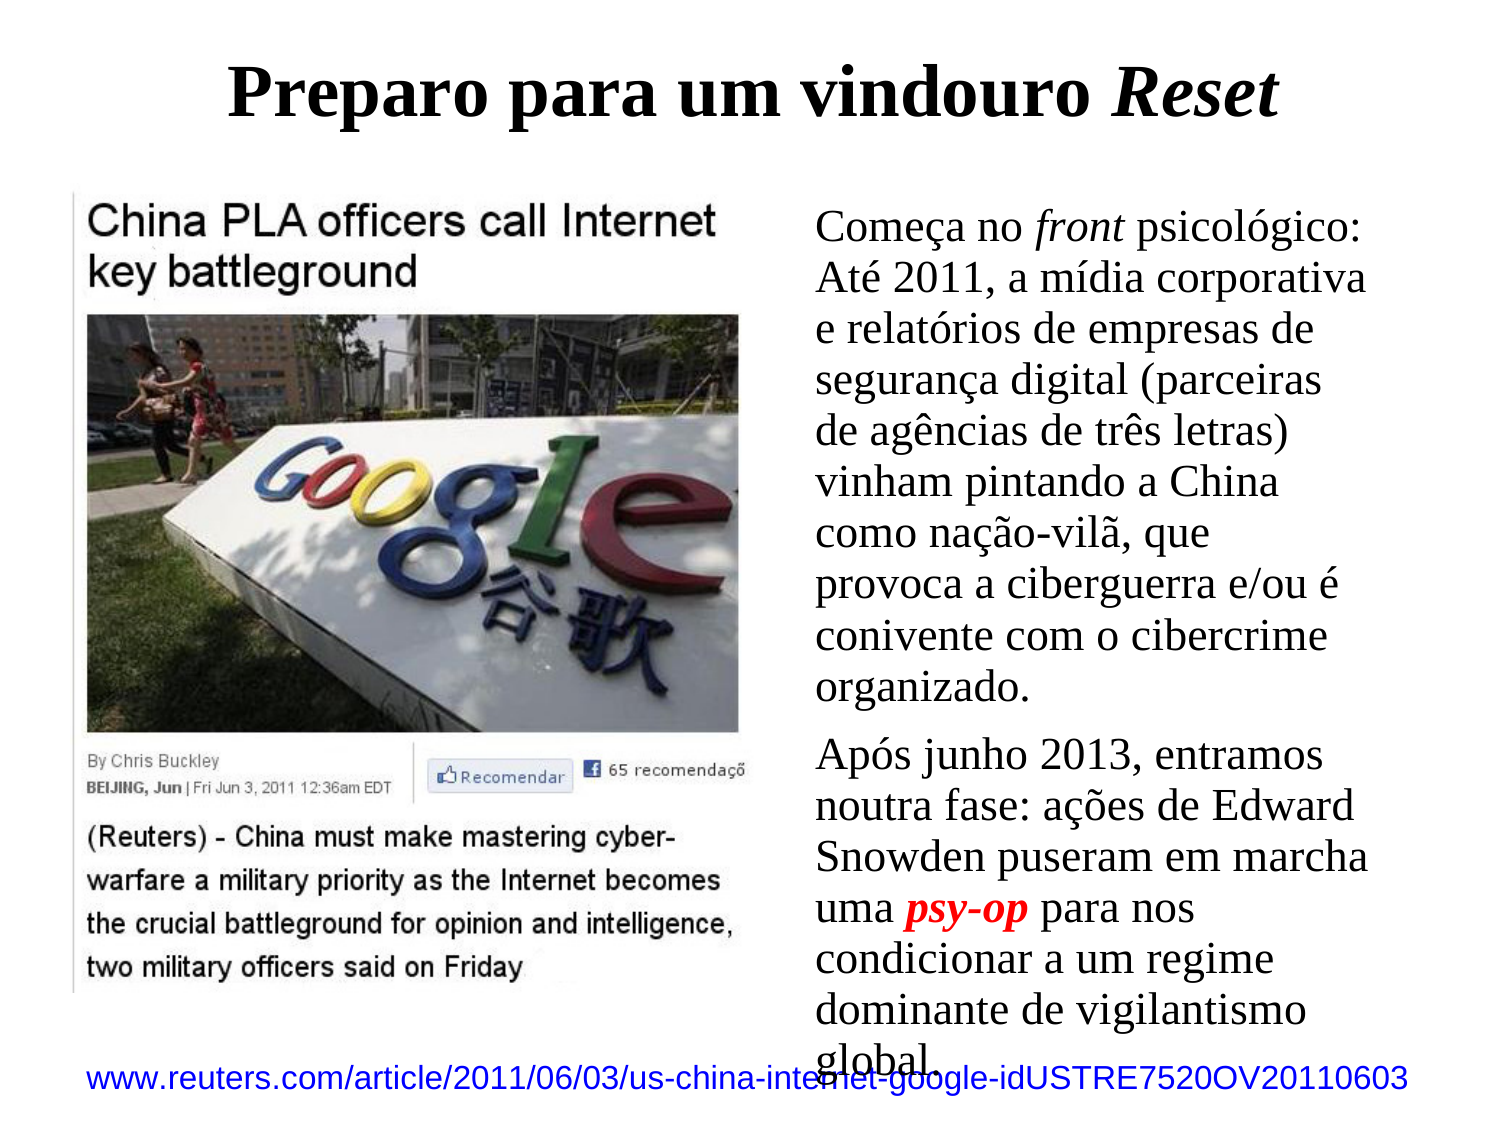

# Preparo para um vindouro Reset
Começa no front psicológico: Até 2011, a mídia corporativa e relatórios de empresas de segurança digital (parceiras de agências de três letras) vinham pintando a China como nação-vilã, que provoca a ciberguerra e/ou é conivente com o cibercrime organizado.
Após junho 2013, entramos noutra fase: ações de Edward Snowden puseram em marcha uma psy-op para nos condicionar a um regime dominante de vigilantismo global.
www.reuters.com/article/2011/06/03/us-china-internet-google-idUSTRE7520OV20110603